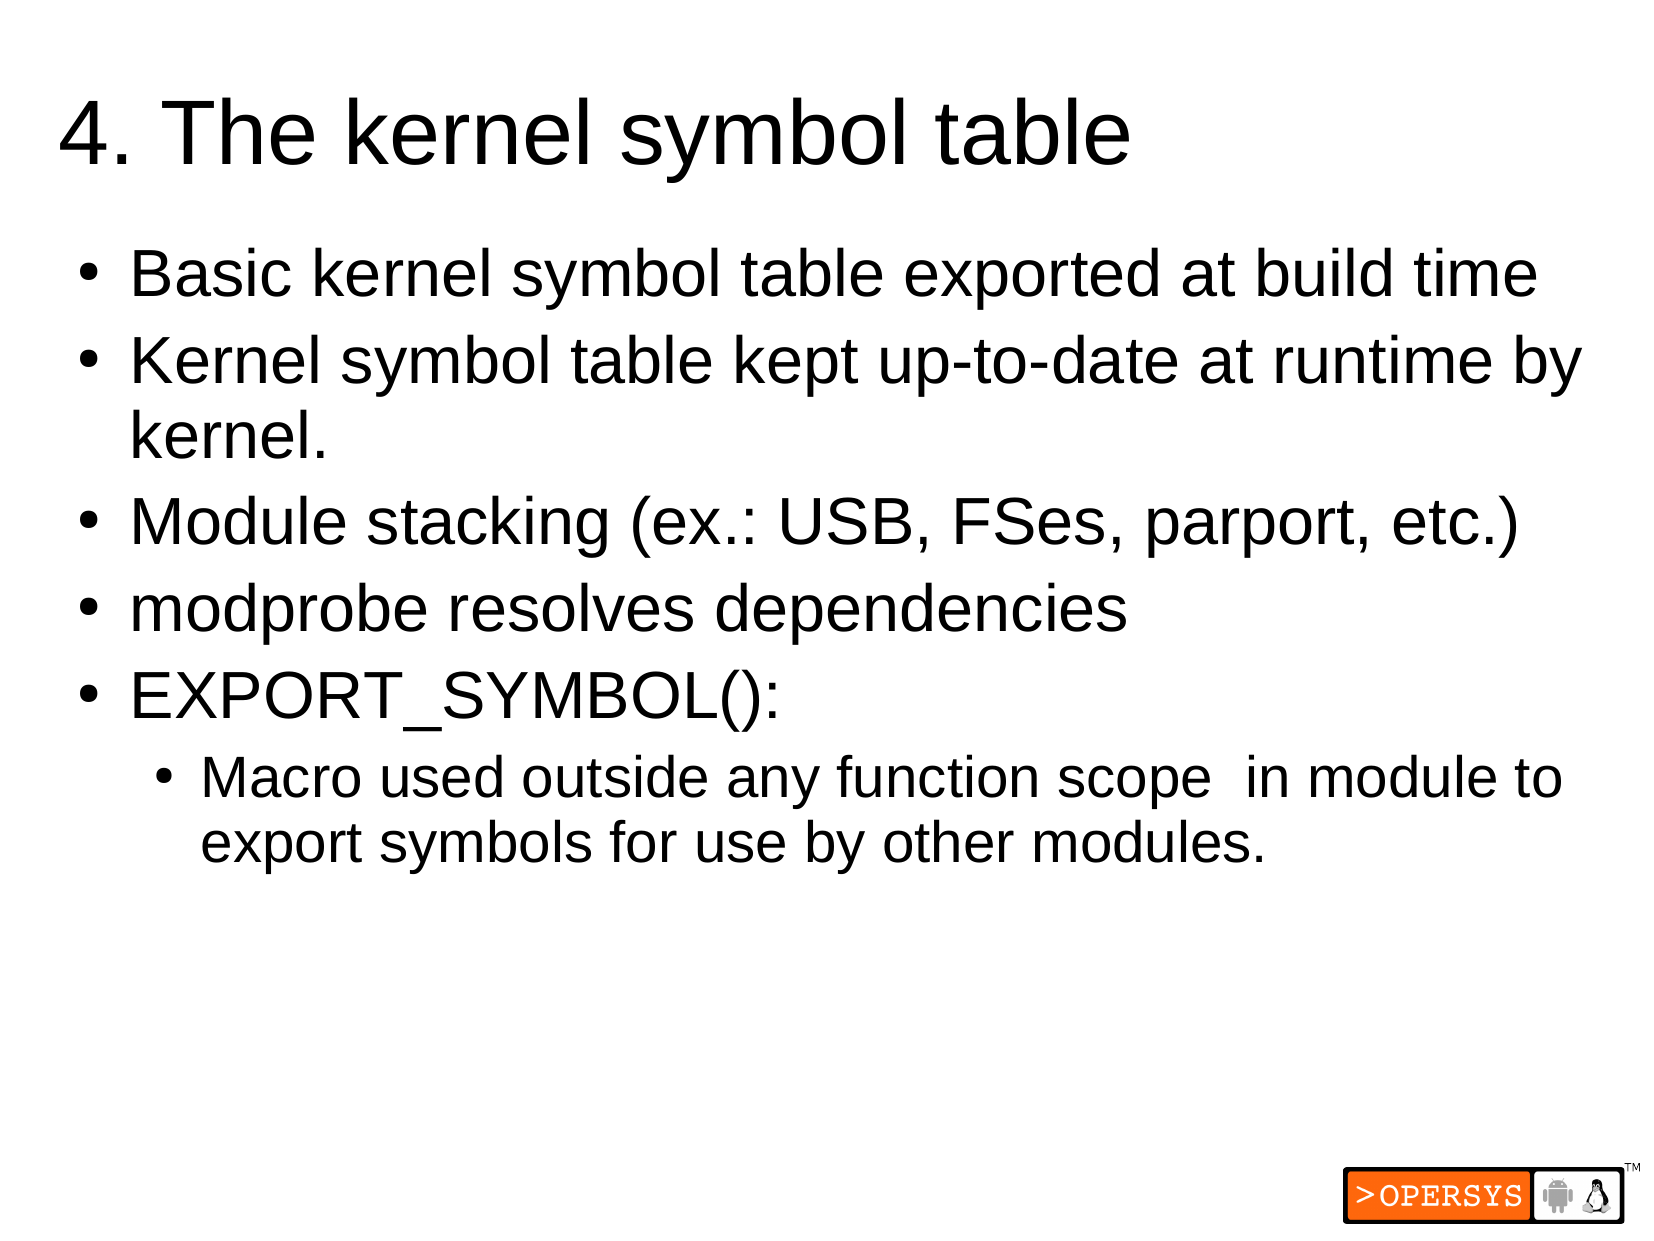

# 4. The kernel symbol table
Basic kernel symbol table exported at build time
Kernel symbol table kept up-to-date at runtime by kernel.
Module stacking (ex.: USB, FSes, parport, etc.)
modprobe resolves dependencies
EXPORT_SYMBOL():
Macro used outside any function scope in module to export symbols for use by other modules.